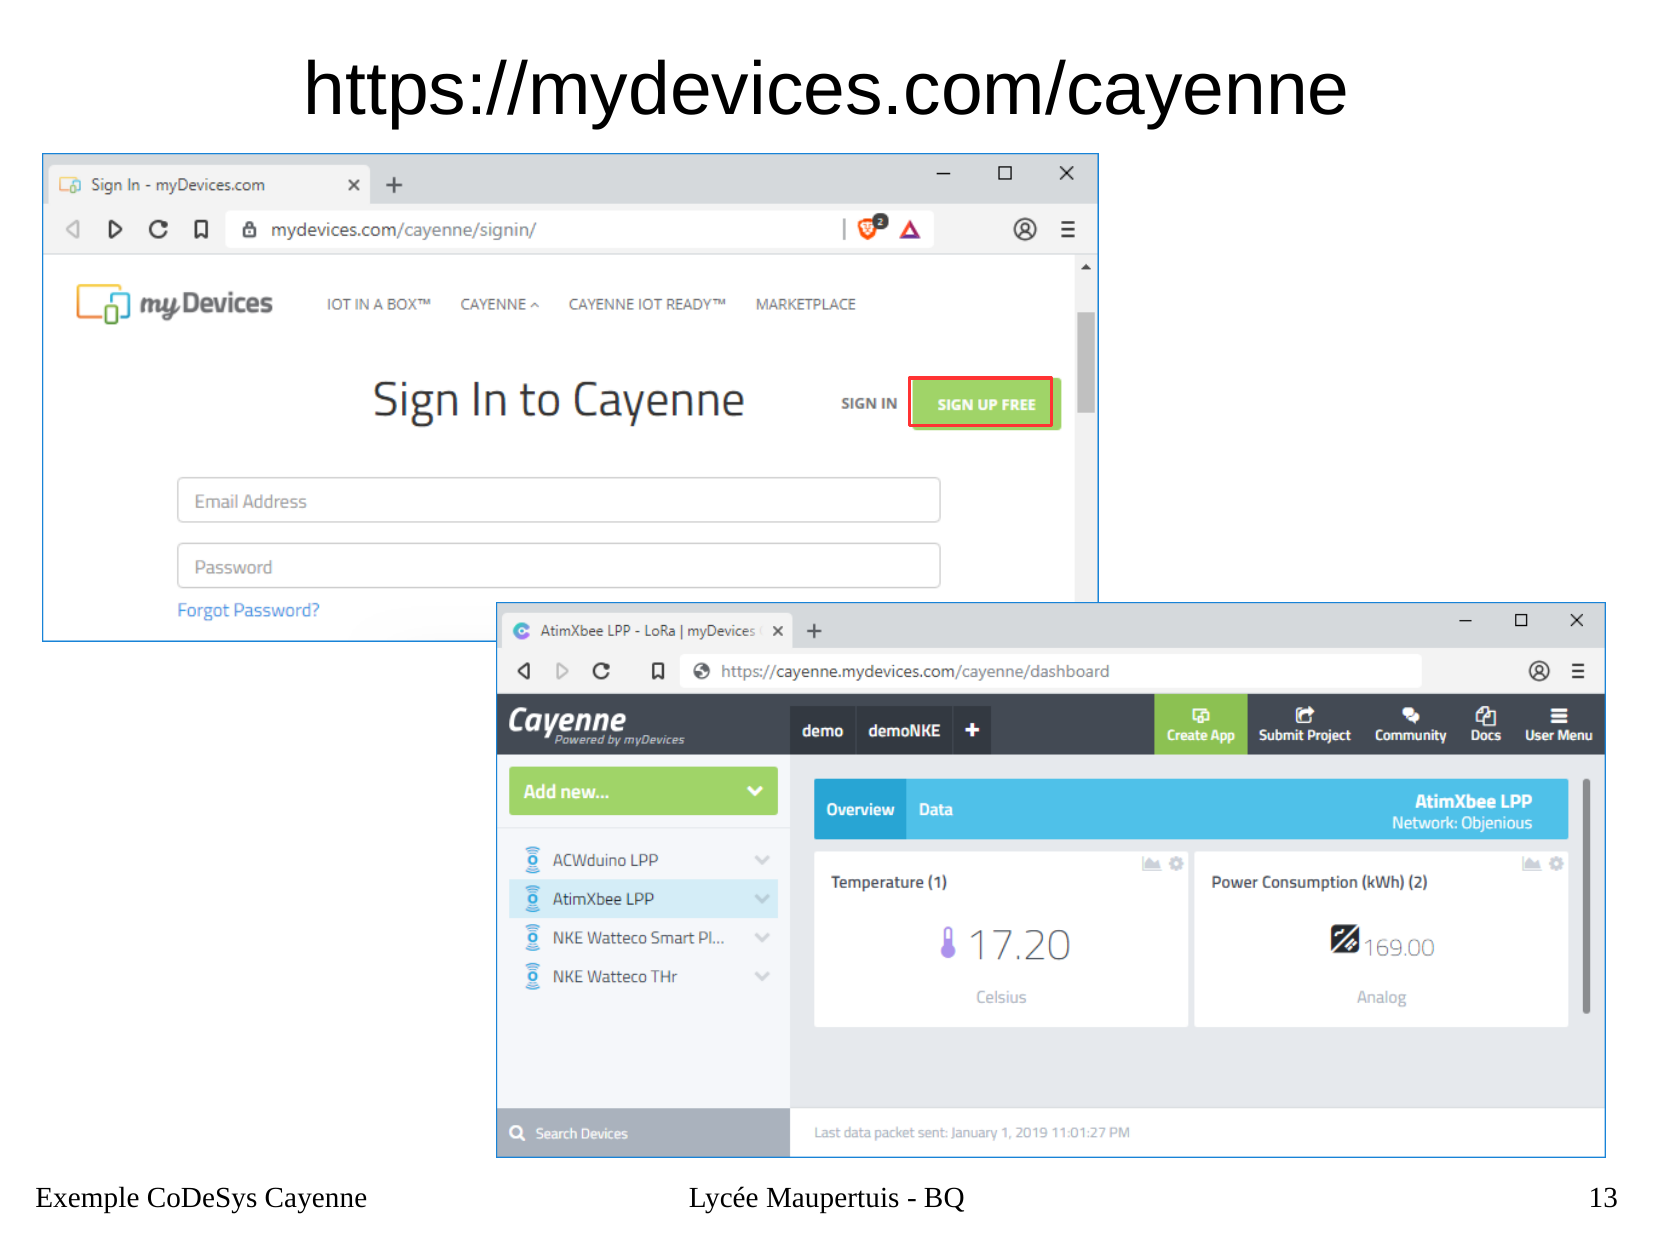

# https://mydevices.com/cayenne
Exemple CoDeSys Cayenne
Lycée Maupertuis - BQ
13